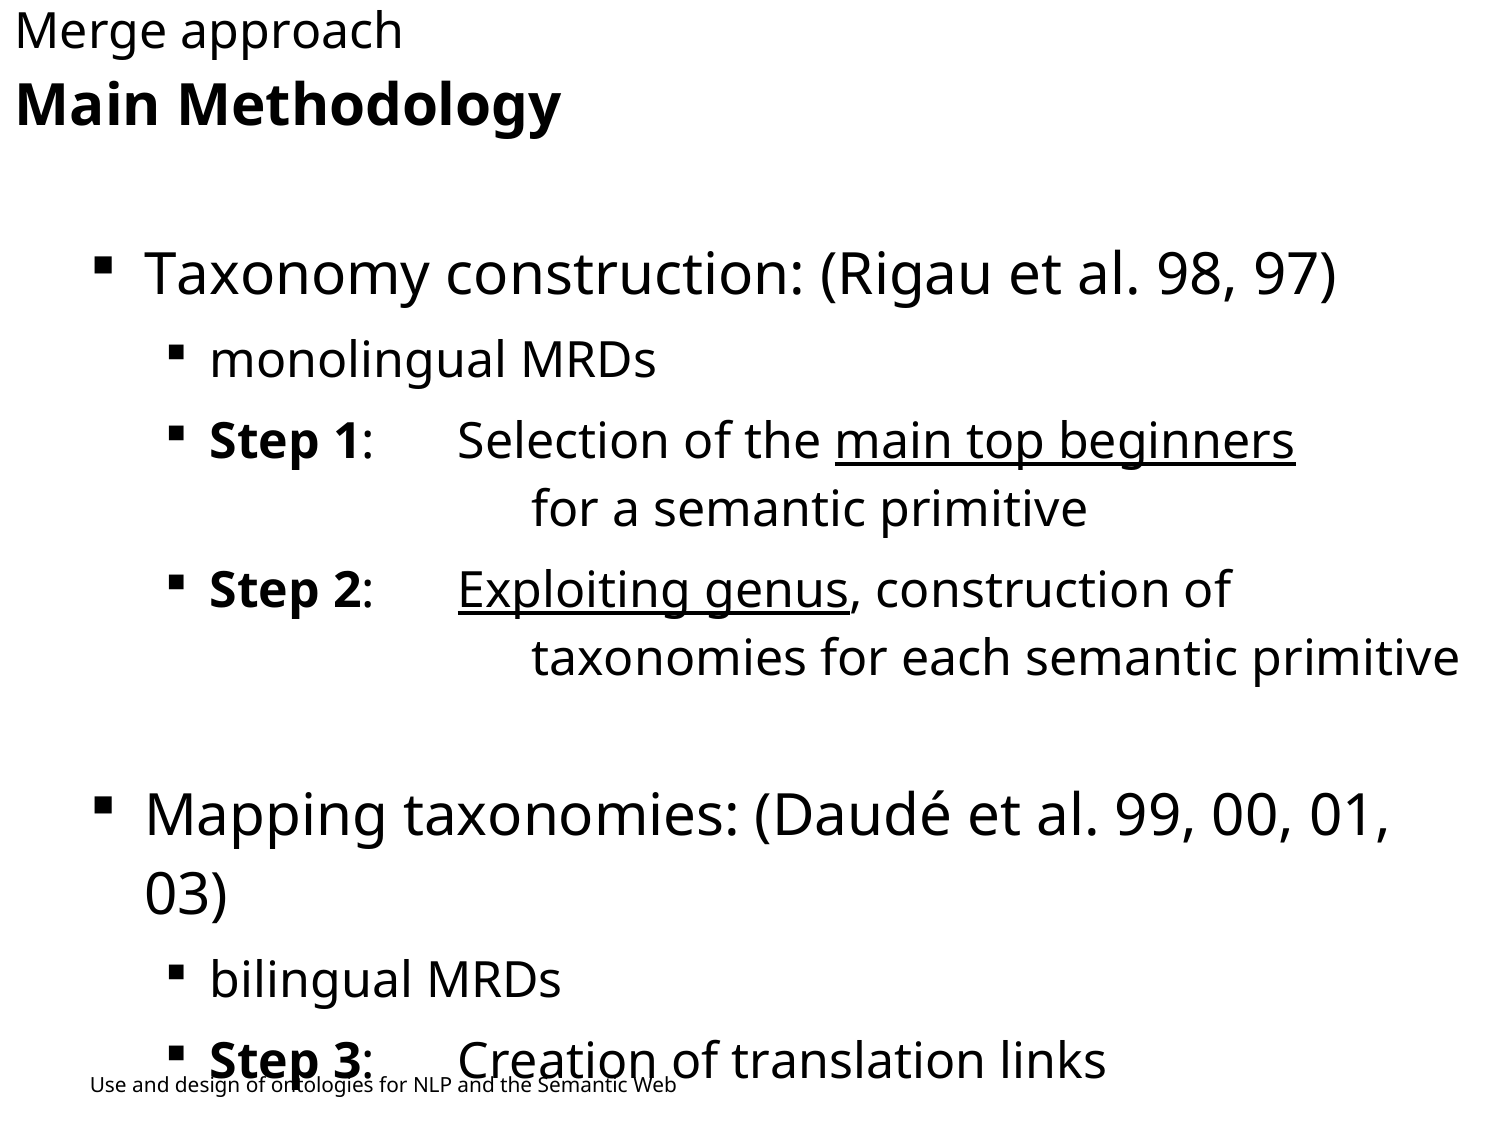

Merge approach
Main Methodology
# Taxonomy construction: (Rigau et al. 98, 97)
monolingual MRDs
Step 1: 	Selection of the main top beginners 							for a semantic primitive
Step 2: 	Exploiting genus, construction of 		 						taxonomies for each semantic primitive
Mapping taxonomies: (Daudé et al. 99, 00, 01, 03)
bilingual MRDs
Step 3: 	Creation of translation links